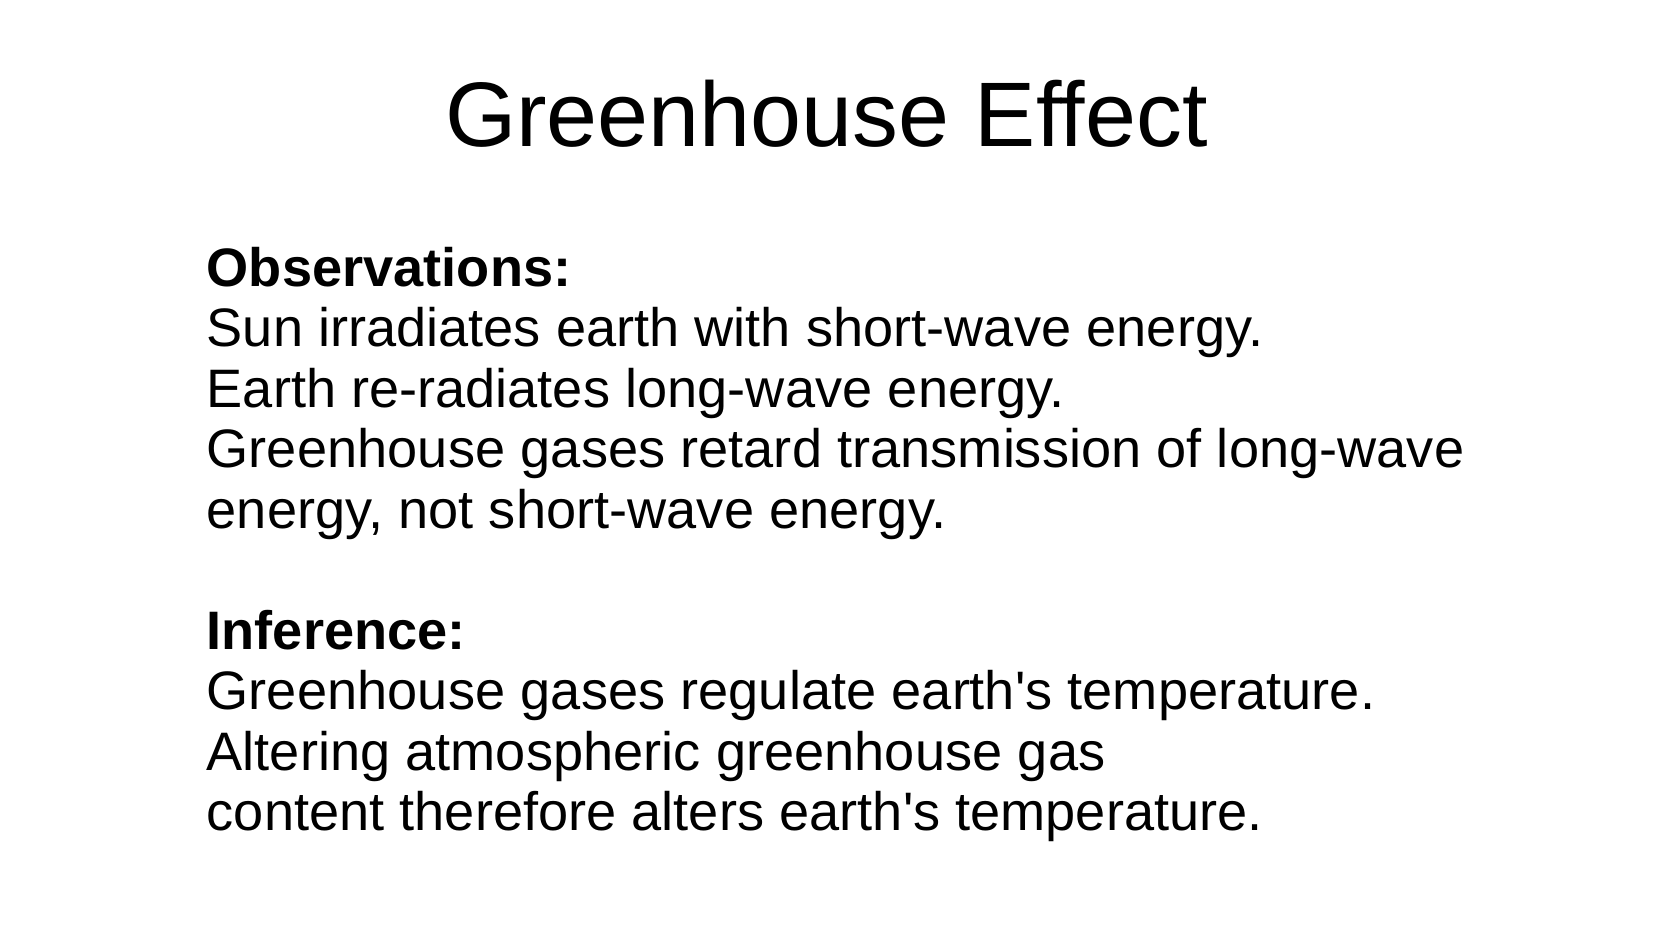

# Greenhouse Effect
Observations:
Sun irradiates earth with short-wave energy.
Earth re-radiates long-wave energy.
Greenhouse gases retard transmission of long-wave
energy, not short-wave energy.
Inference:
Greenhouse gases regulate earth's temperature.
Altering atmospheric greenhouse gas
content therefore alters earth's temperature.